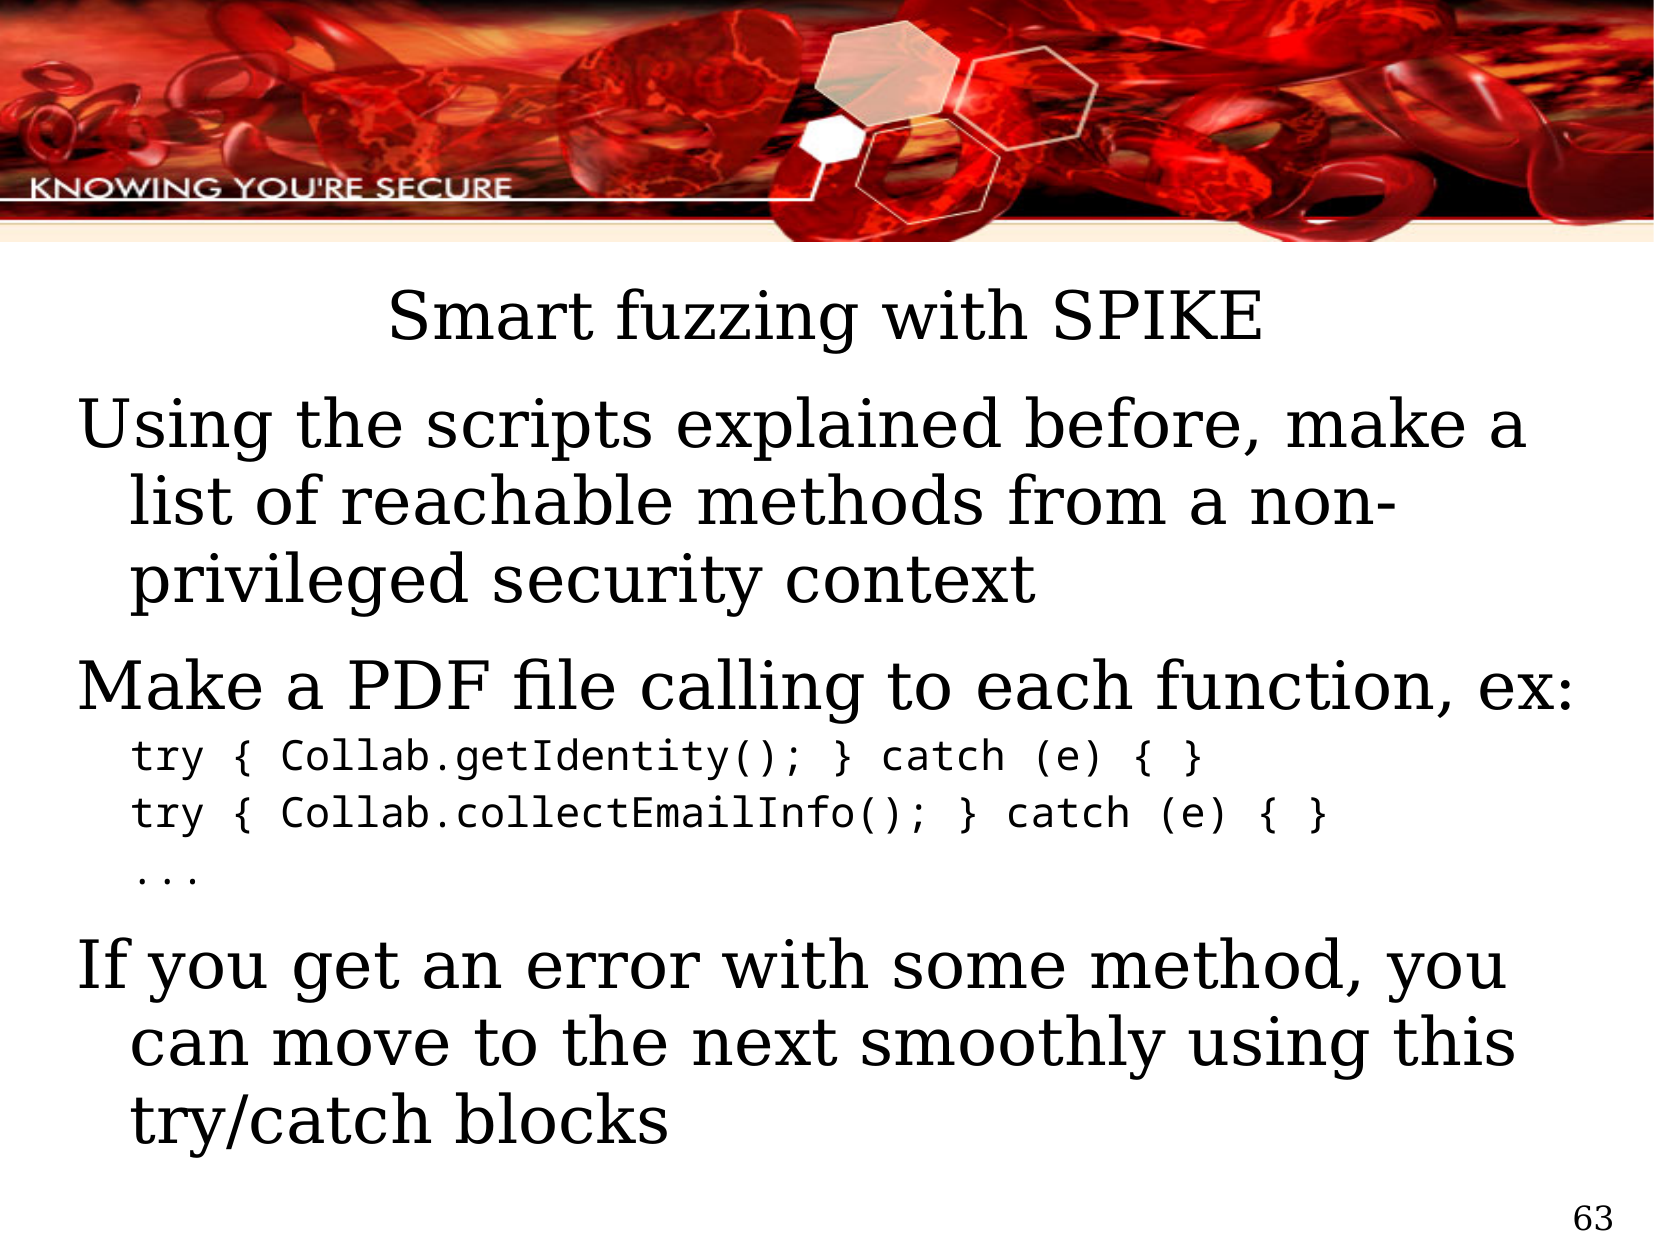

# Smart fuzzing with SPIKE
Using the scripts explained before, make a list of reachable methods from a non-privileged security context
Make a PDF file calling to each function, ex:
try { Collab.getIdentity(); } catch (e) { }
try { Collab.collectEmailInfo(); } catch (e) { }
...
If you get an error with some method, you can move to the next smoothly using this try/catch blocks